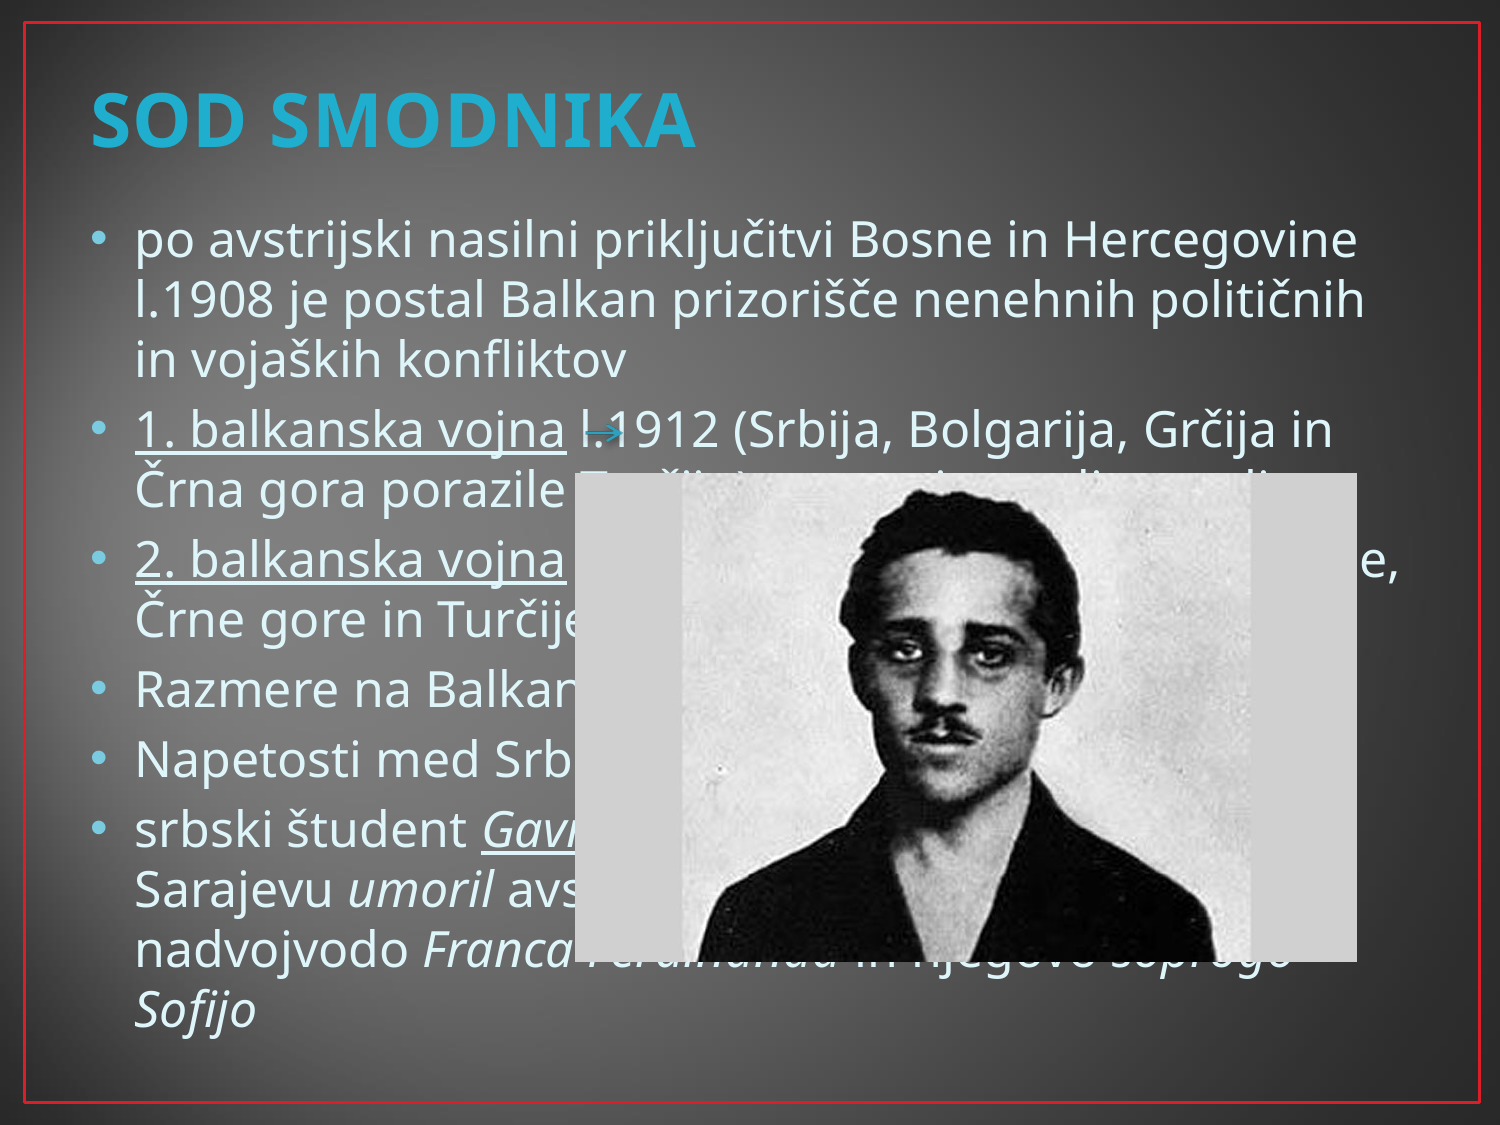

# SOD SMODNIKA
po avstrijski nasilni priključitvi Bosne in Hercegovine l.1908 je postal Balkan prizorišče nenehnih političnih in vojaških konfliktov
1. balkanska vojna l.1912 (Srbija, Bolgarija, Grčija in Črna gora porazile Turčijo) spori zaradi ozemlja
2. balkanska vojna (Srbija ob pomoči Romunije, Grčije, Črne gore in Turčije premagala Bolgarijo)
Razmere na Balkanu se niso umirile
Napetosti med Srbijo in A-O sod smodnika.
srbski študent Gavrilo Princip 28. junija 1914 v Sarajevu umoril avstrijskega prestolonaslednika nadvojvodo Franca Ferdinanda in njegovo soprogo Sofijo